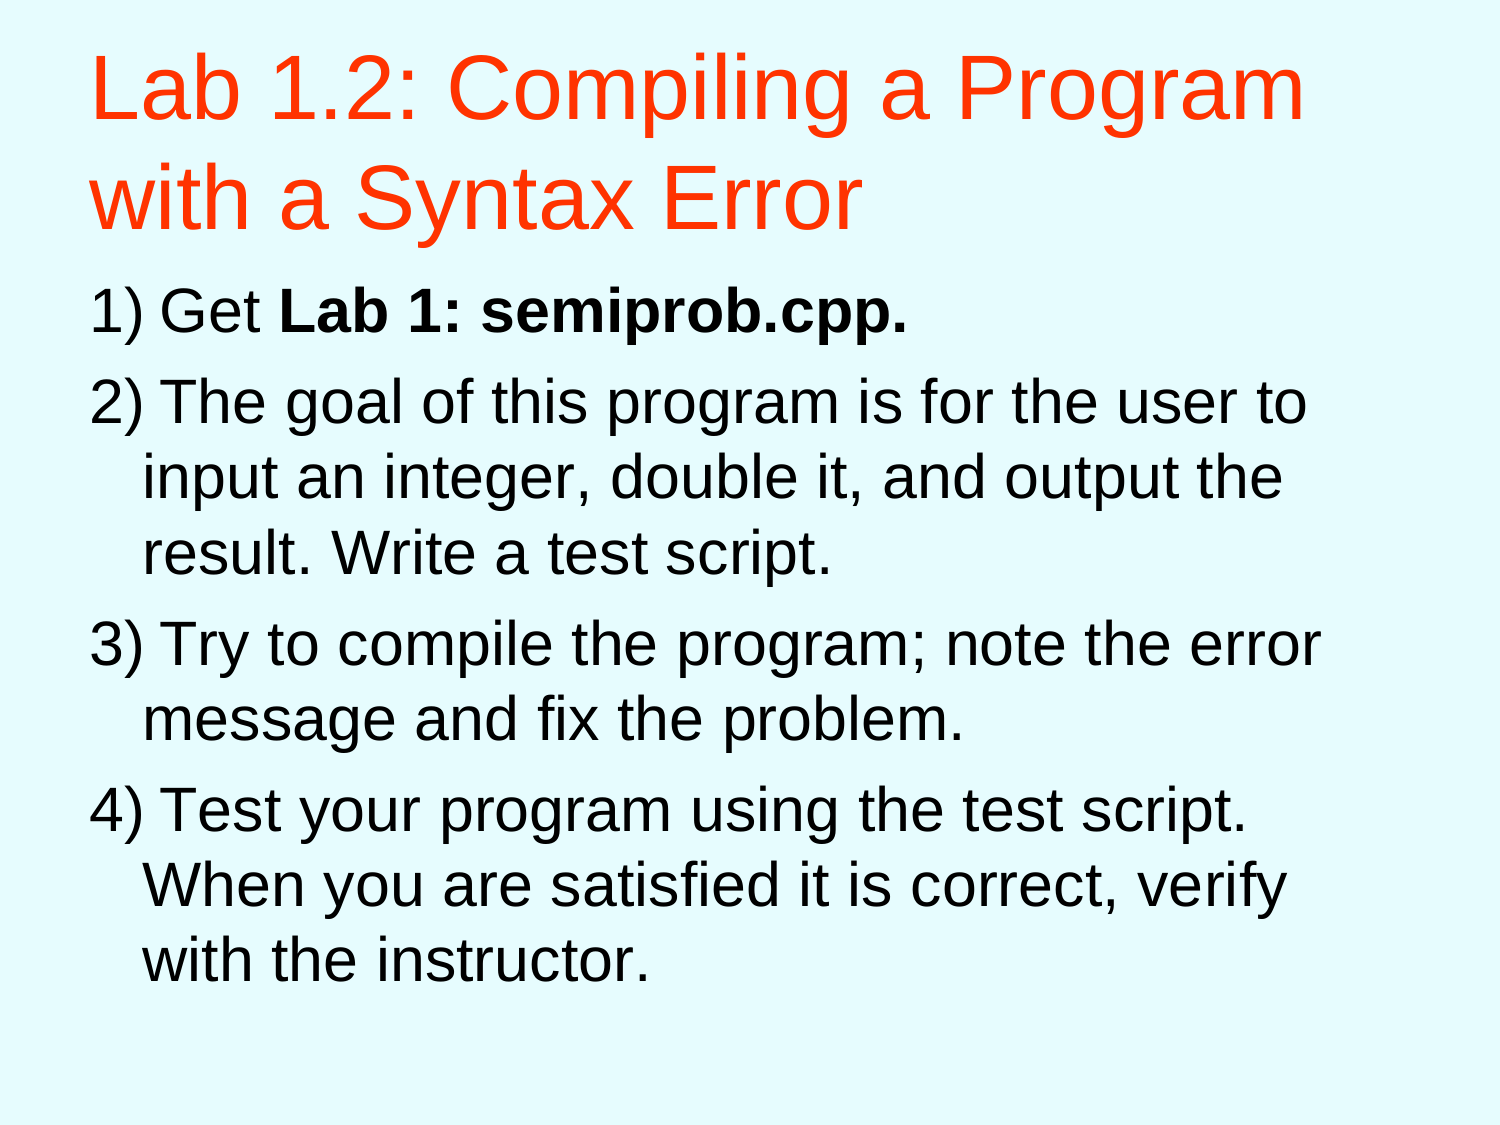

# Lab 1.2: Compiling a Program with a Syntax Error
 Get Lab 1: semiprob.cpp.
 The goal of this program is for the user to input an integer, double it, and output the result. Write a test script.
 Try to compile the program; note the error message and fix the problem.
 Test your program using the test script. When you are satisfied it is correct, verify with the instructor.